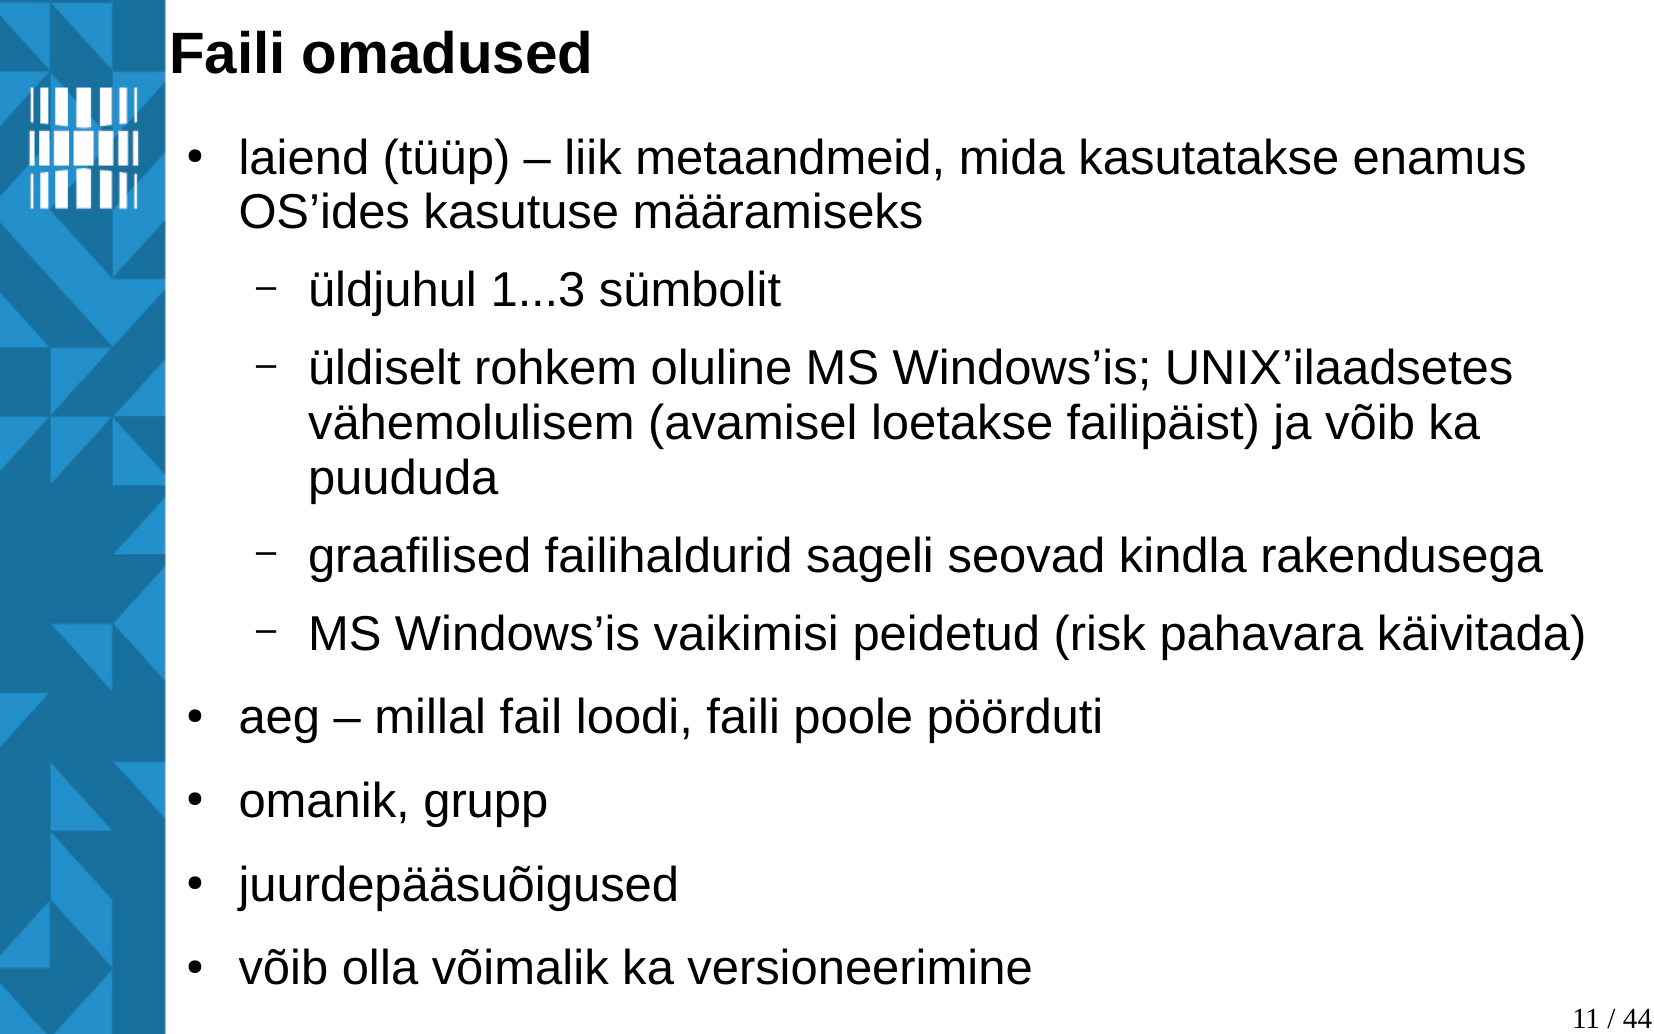

# Faili omadused
laiend (tüüp) – liik metaandmeid, mida kasutatakse enamus OS’ides kasutuse määramiseks
üldjuhul 1...3 sümbolit
üldiselt rohkem oluline MS Windows’is; UNIX’ilaadsetes vähemolulisem (avamisel loetakse failipäist) ja võib ka puududa
graafilised failihaldurid sageli seovad kindla rakendusega
MS Windows’is vaikimisi peidetud (risk pahavara käivitada)
aeg – millal fail loodi, faili poole pöörduti
omanik, grupp
juurdepääsuõigused
võib olla võimalik ka versioneerimine
11